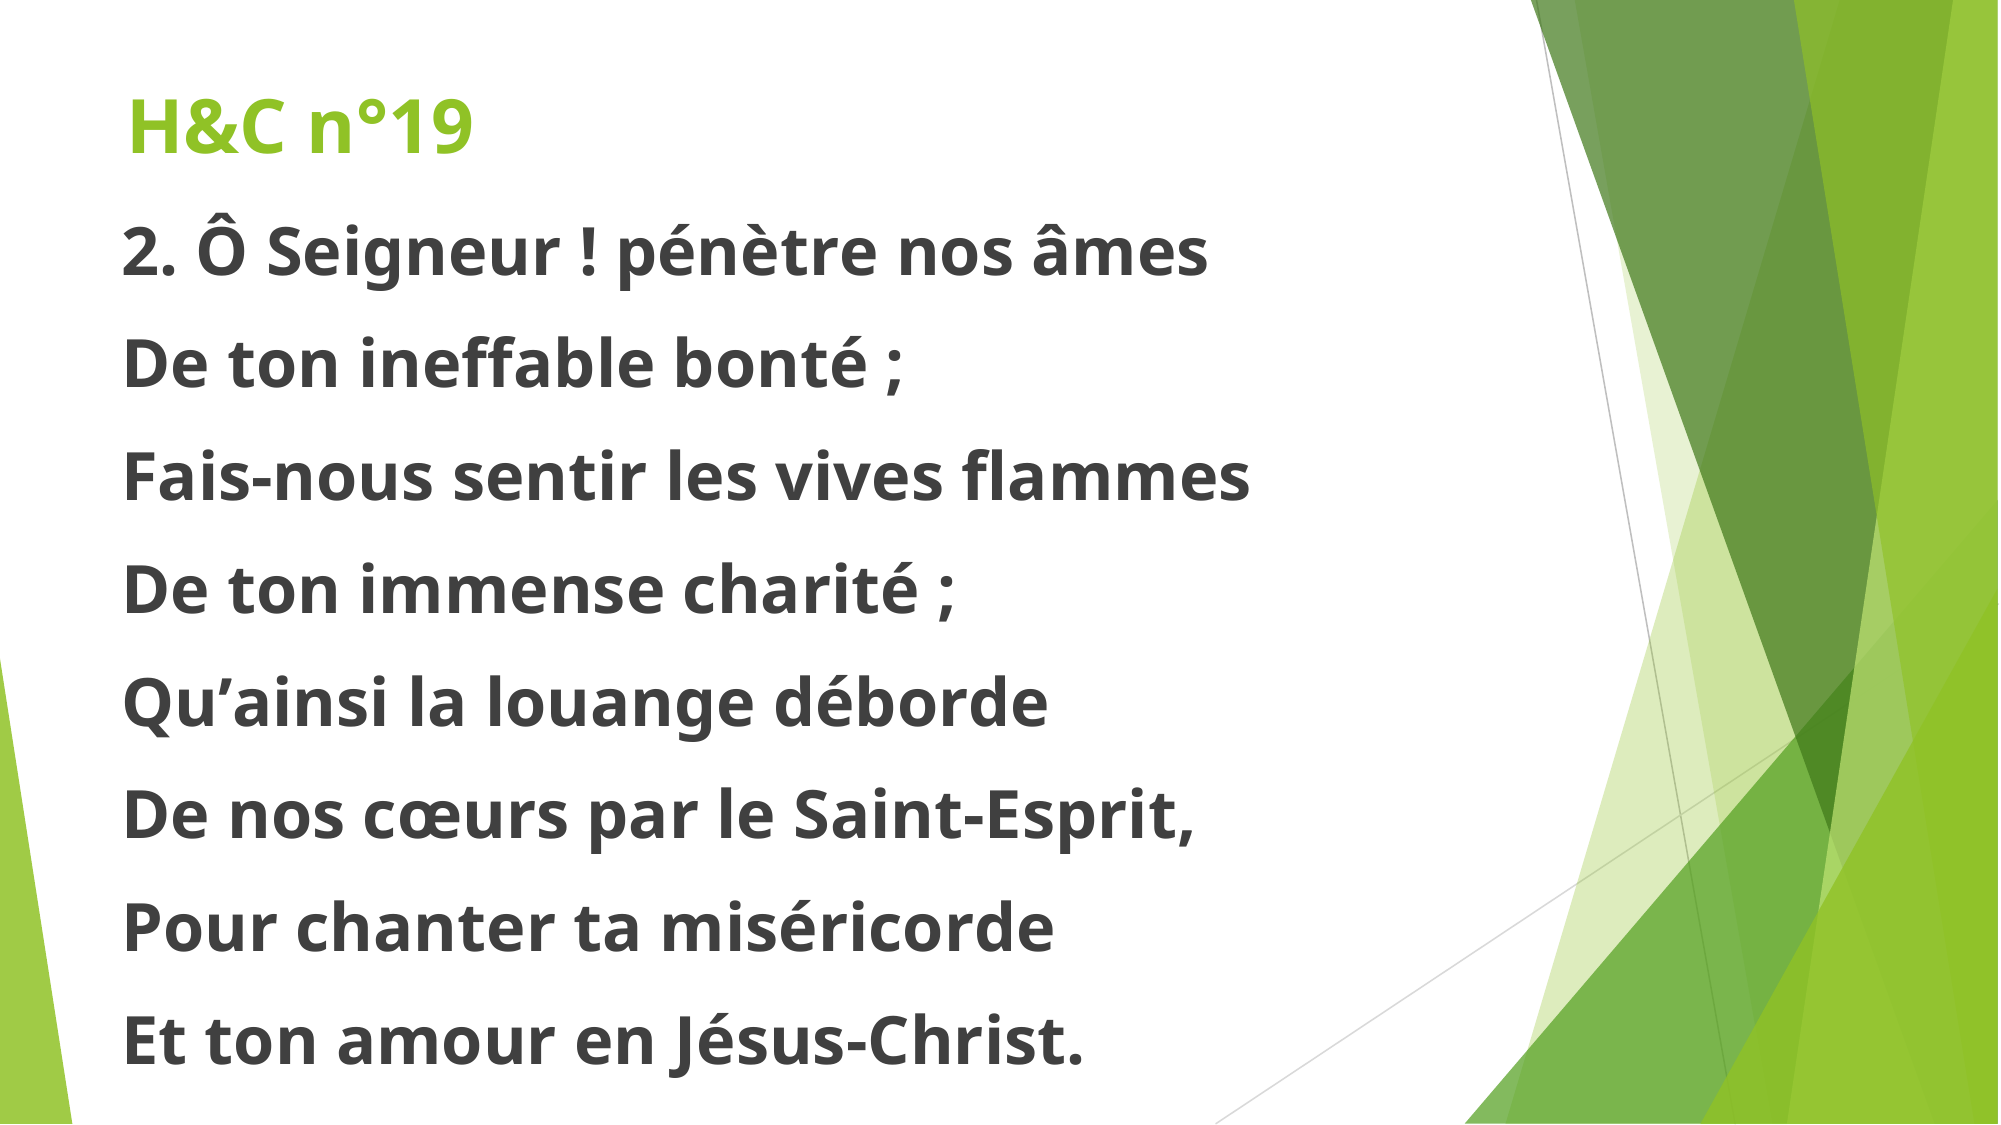

H&C n°19
2. Ô Seigneur ! pénètre nos âmes
De ton ineffable bonté ;
Fais-nous sentir les vives flammes
De ton immense charité ;
Qu’ainsi la louange déborde
De nos cœurs par le Saint-Esprit,
Pour chanter ta miséricorde
Et ton amour en Jésus-Christ.